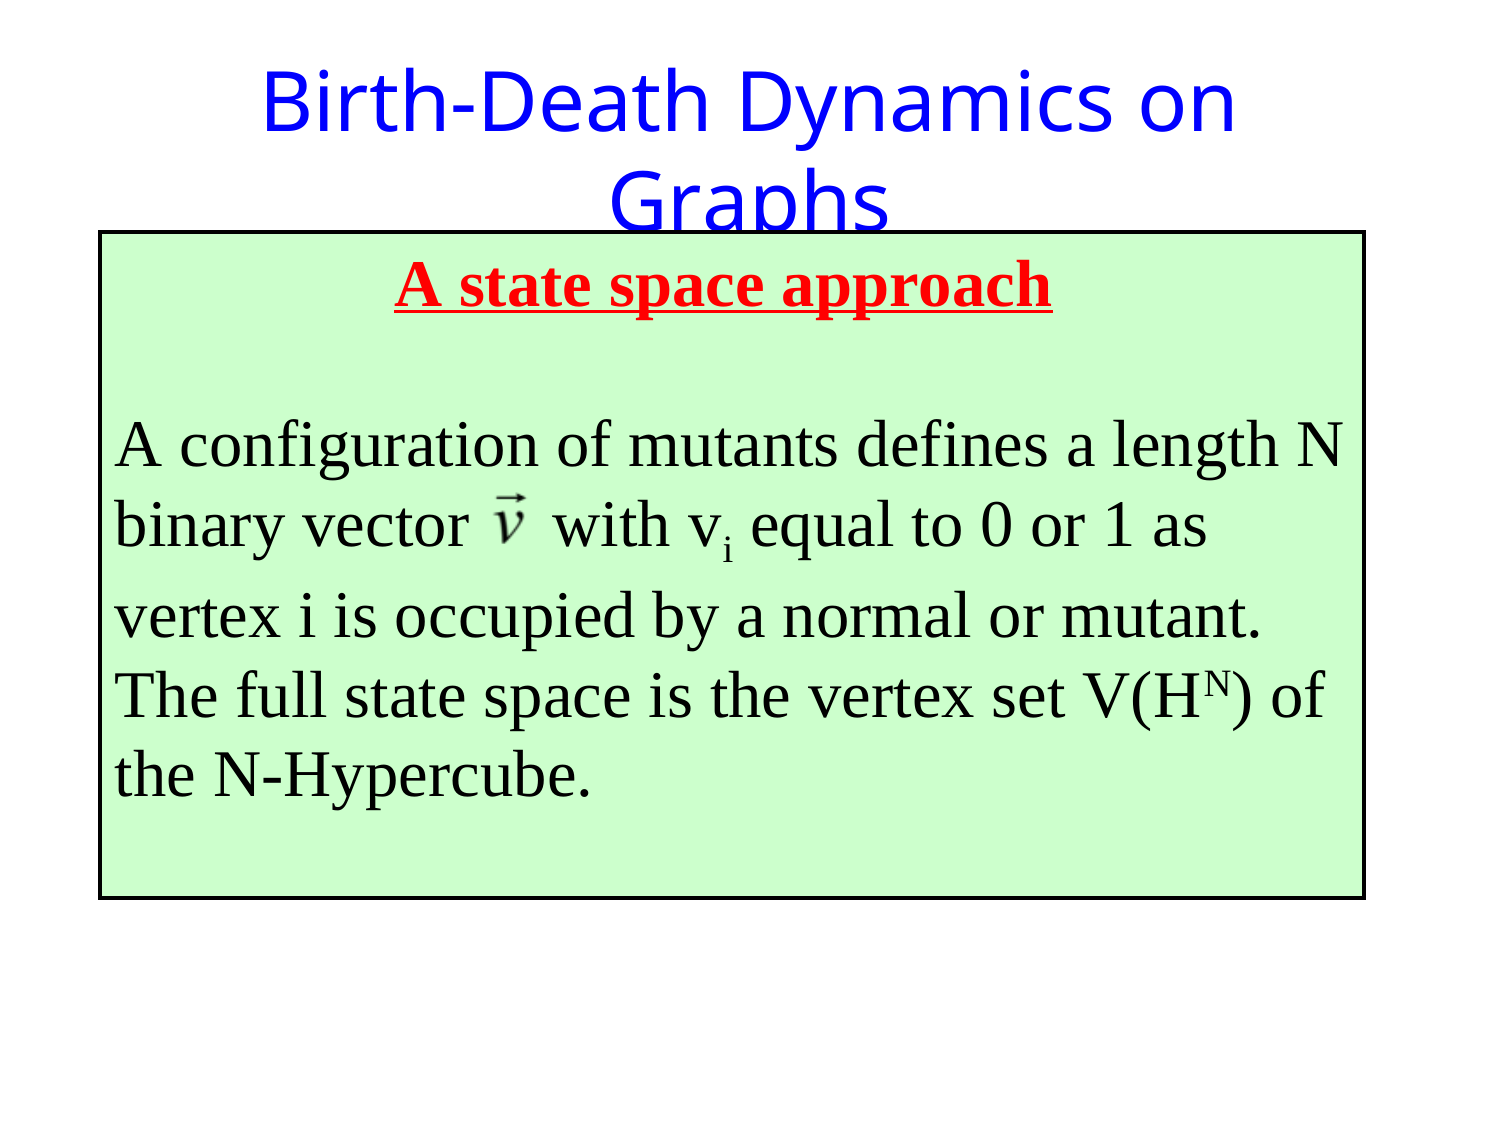

# Birth-Death Dynamics on Graphs
A state space approach
A configuration of mutants defines a length N binary vector with vi equal to 0 or 1 as vertex i is occupied by a normal or mutant. The full state space is the vertex set V(HN) of the N-Hypercube.